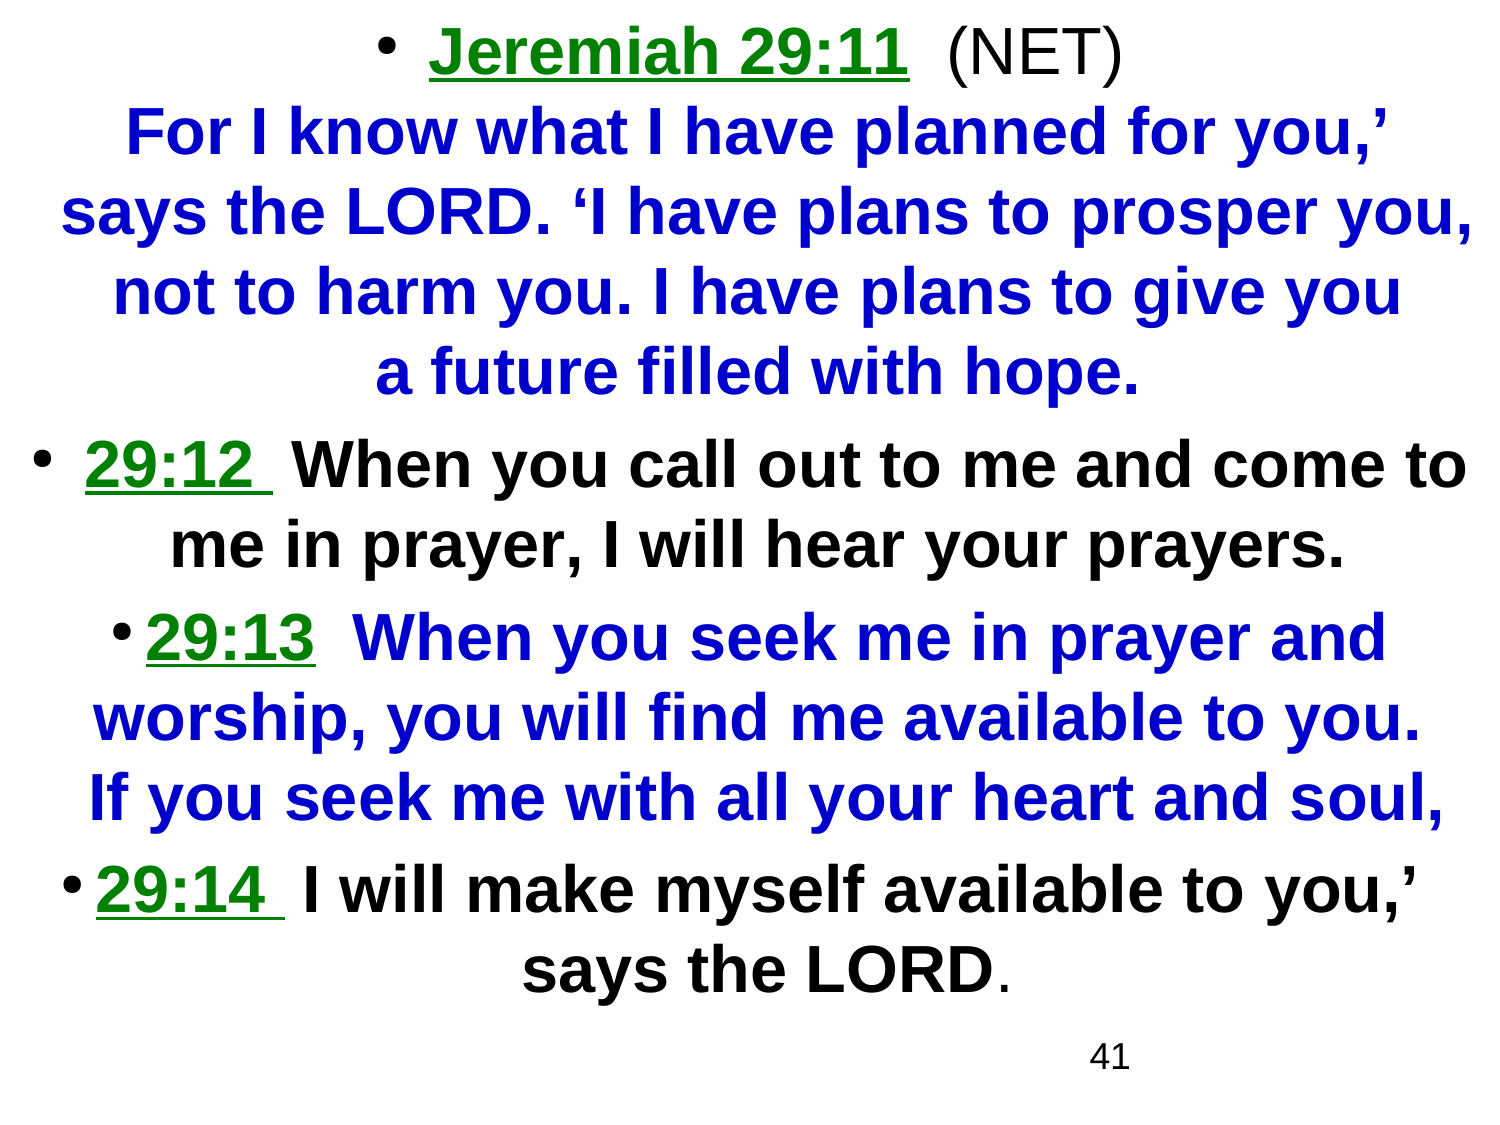

# Jeremiah 29:11  (NET) For I know what I have planned for you,’ says the LORD. ‘I have plans to prosper you, not to harm you. I have plans to give you a future filled with hope.
 29:12  When you call out to me and come to me in prayer, I will hear your prayers.
29:13  When you seek me in prayer and worship, you will find me available to you.
If you seek me with all your heart and soul,
29:14  I will make myself available to you,’
says the LORD.
41